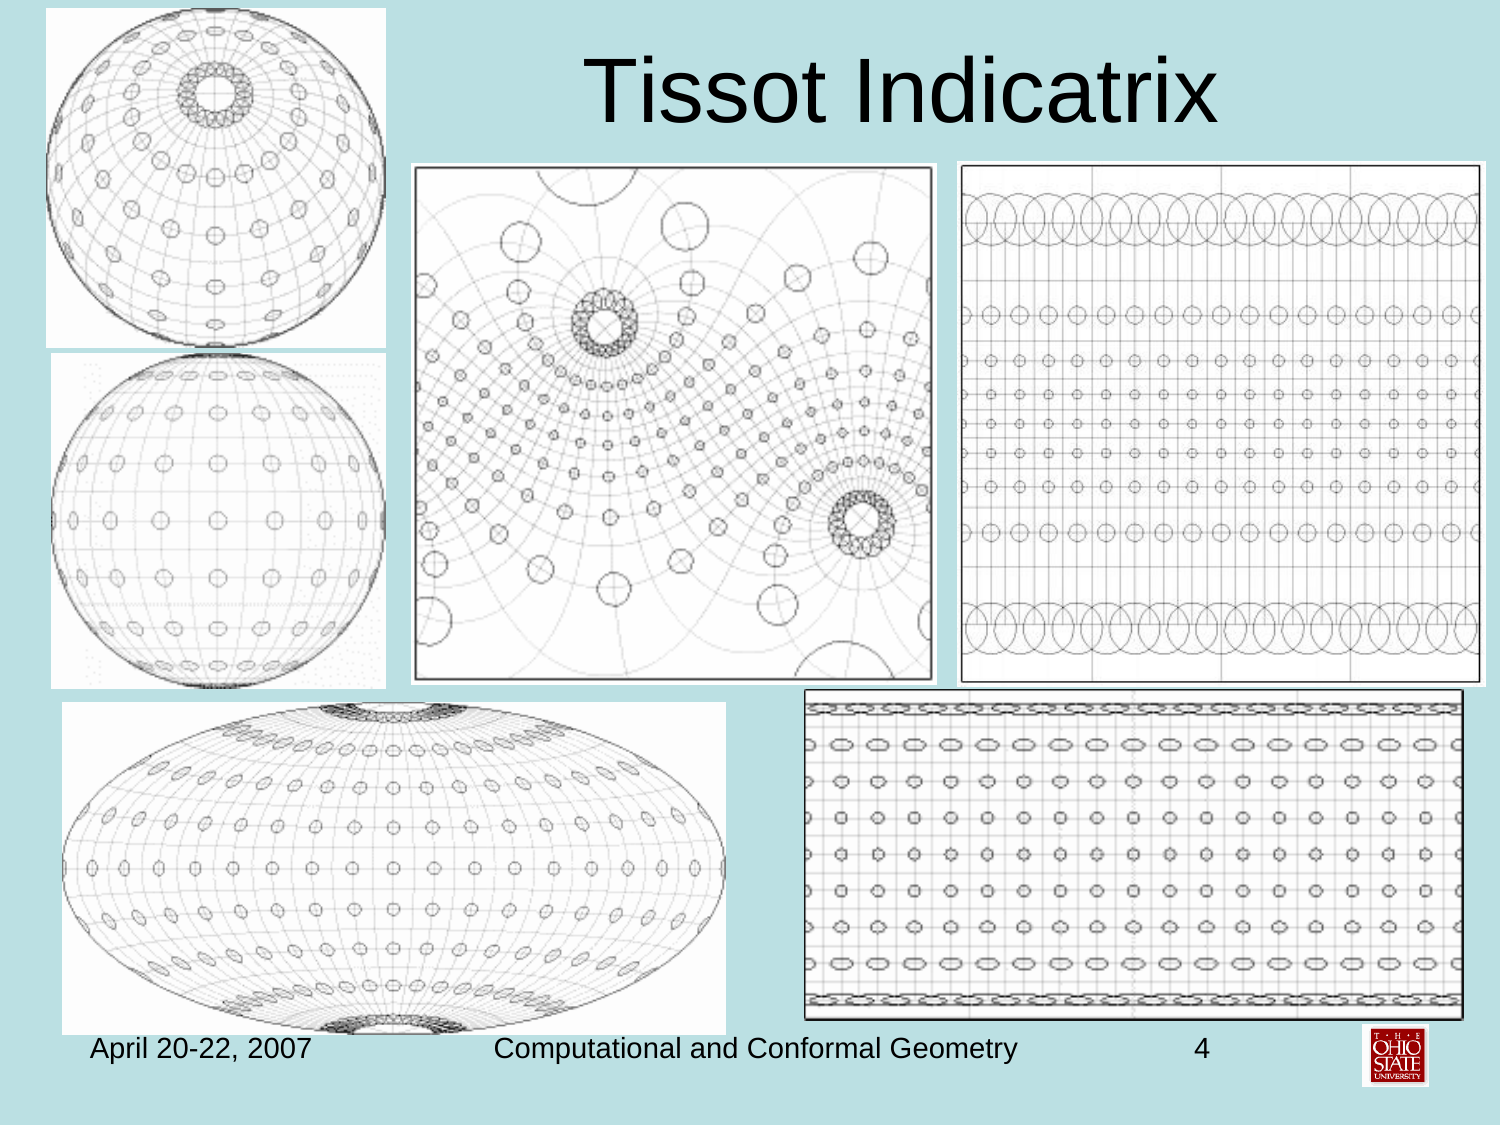

# Tissot Indicatrix
April 20-22, 2007
Computational and Conformal Geometry
4